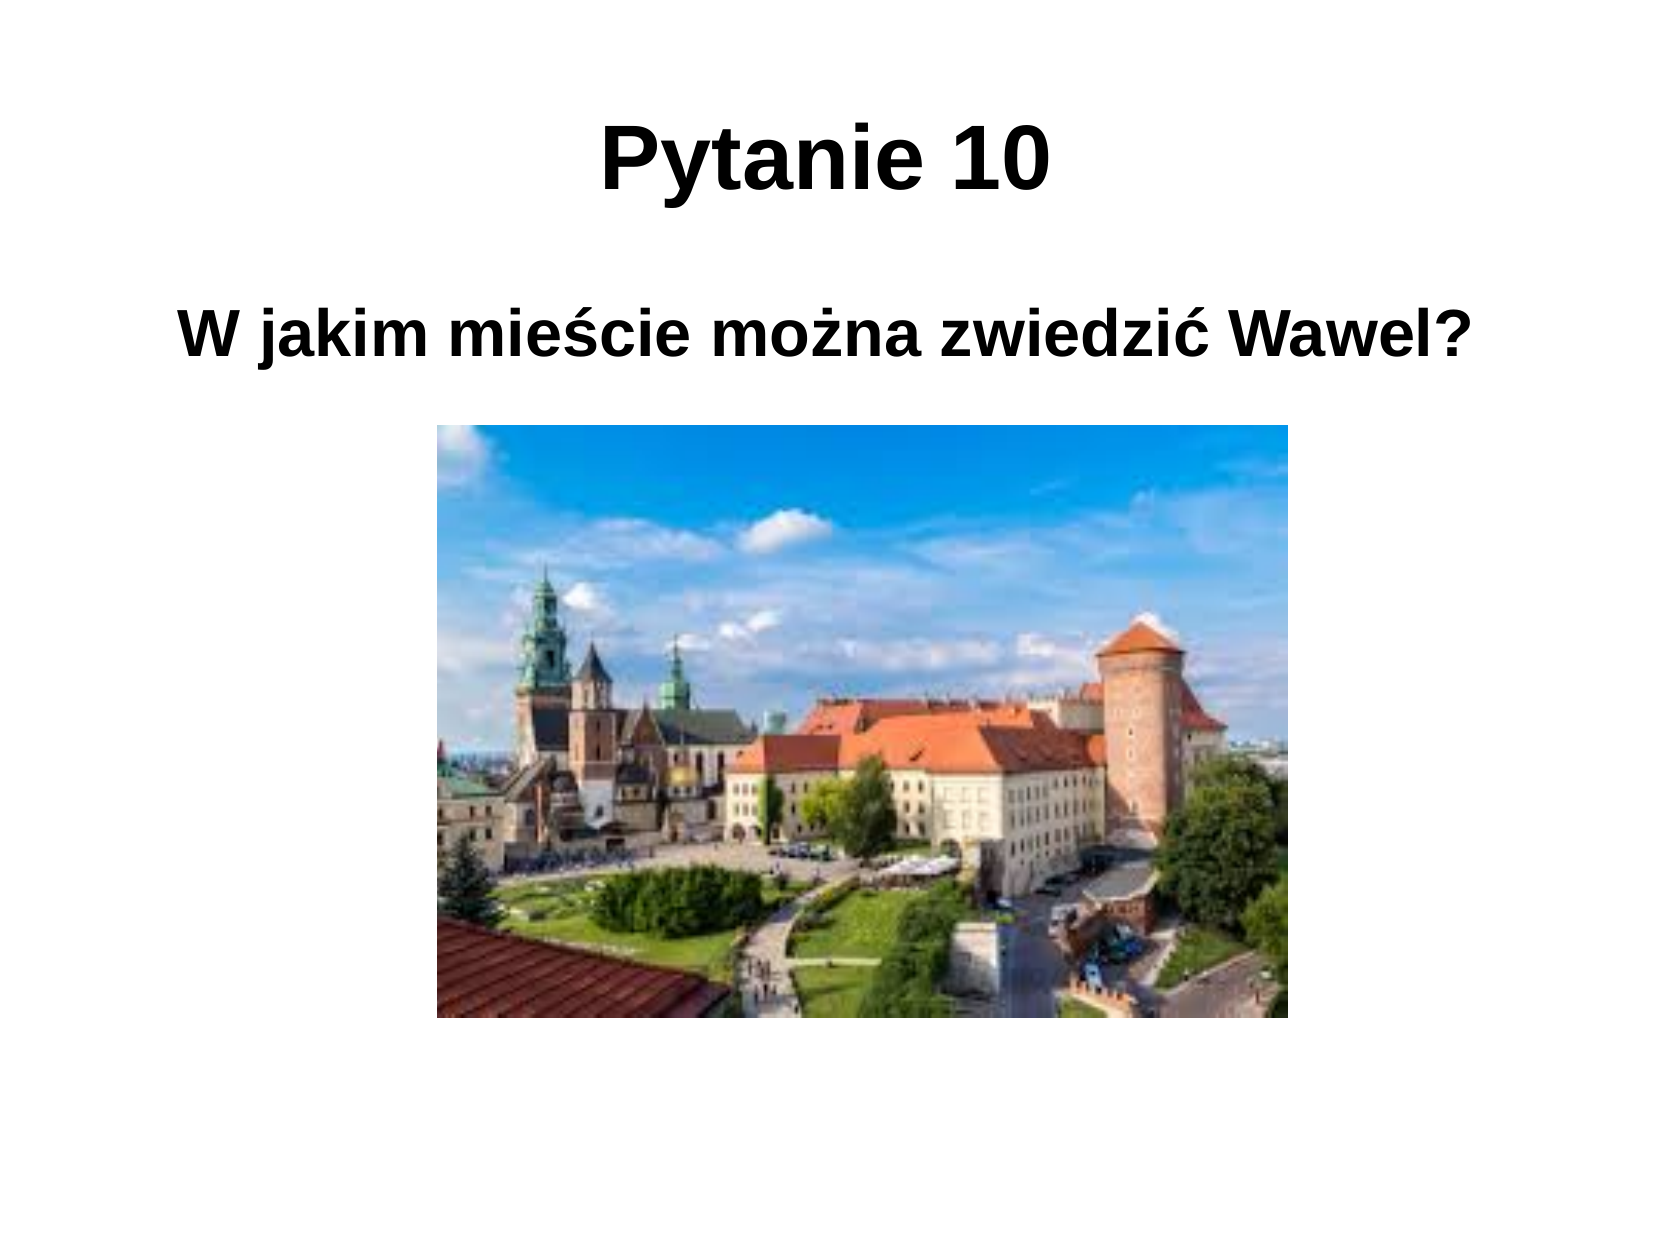

# Pytanie 10
W jakim mieście można zwiedzić Wawel?